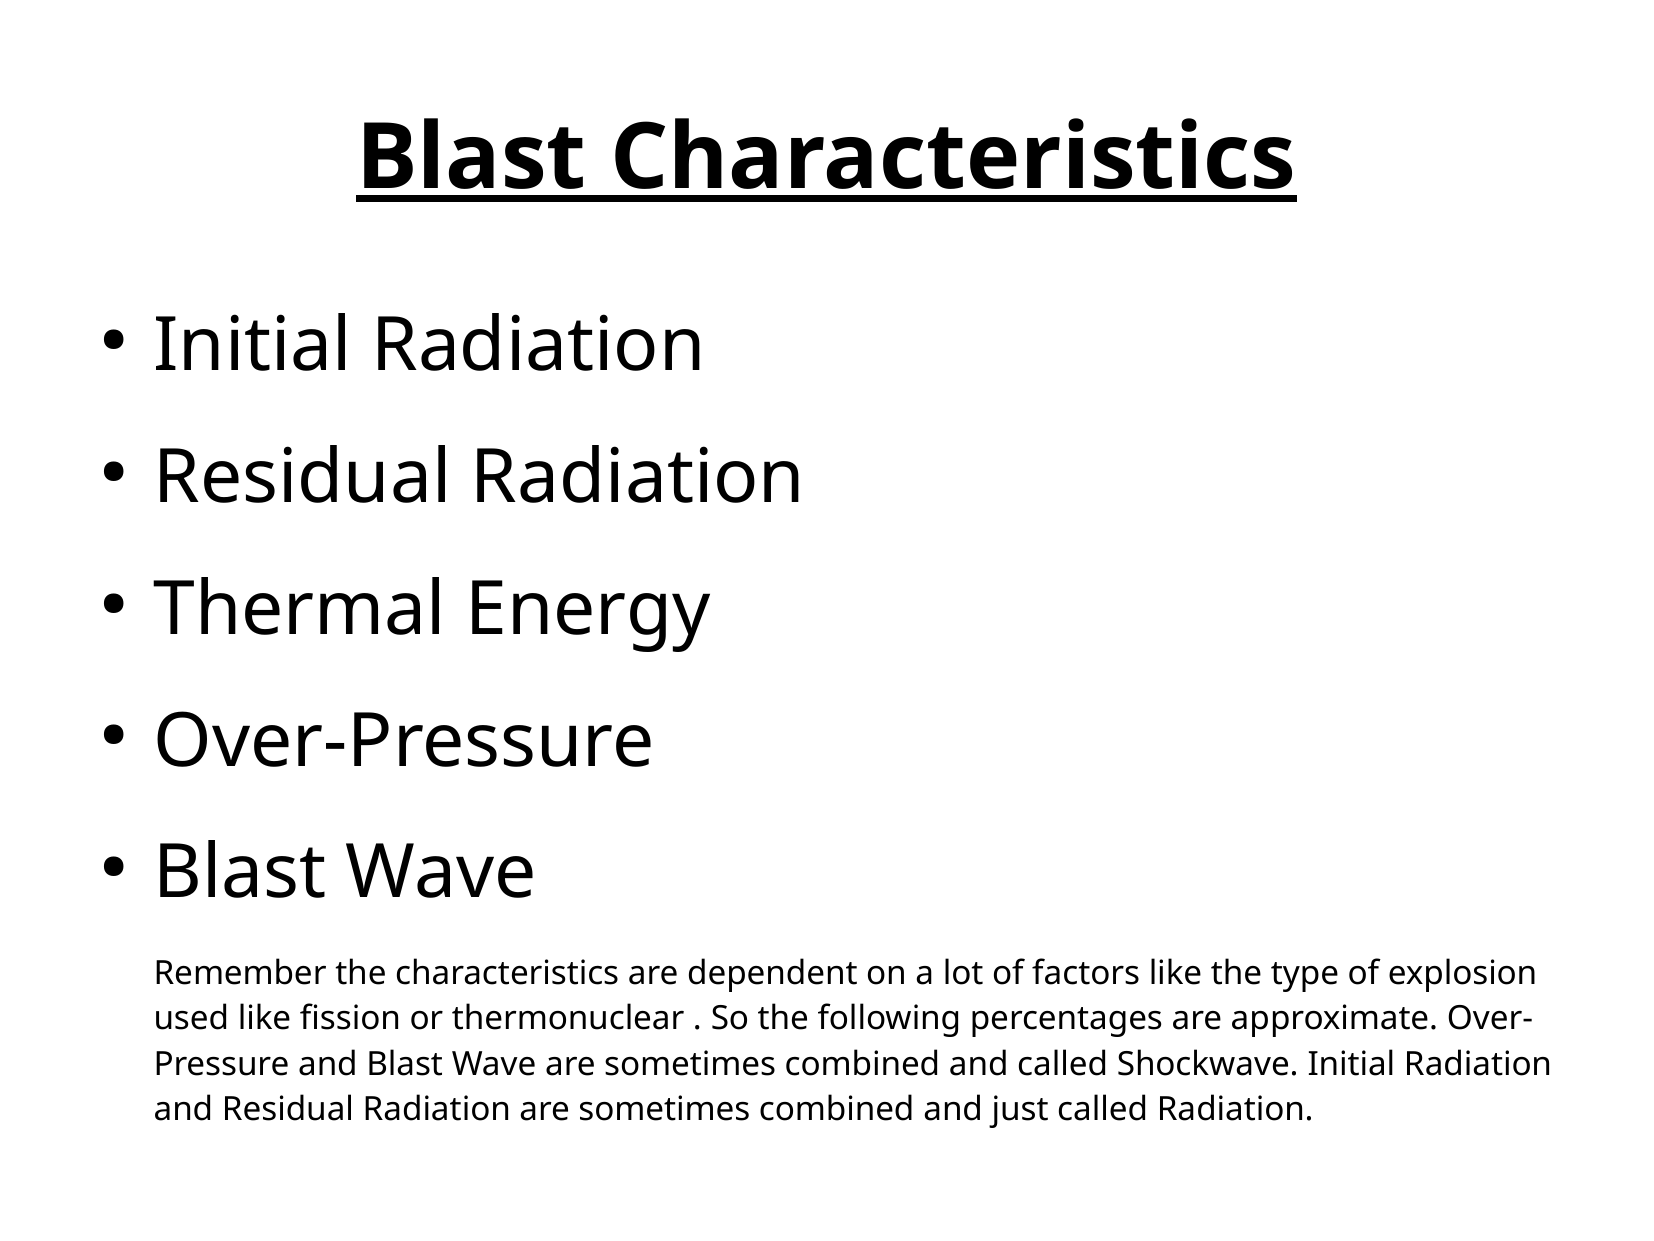

# Blast Characteristics
Initial Radiation
Residual Radiation
Thermal Energy
Over-Pressure
Blast Wave
Remember the characteristics are dependent on a lot of factors like the type of explosion used like fission or thermonuclear . So the following percentages are approximate. Over-Pressure and Blast Wave are sometimes combined and called Shockwave. Initial Radiation and Residual Radiation are sometimes combined and just called Radiation.